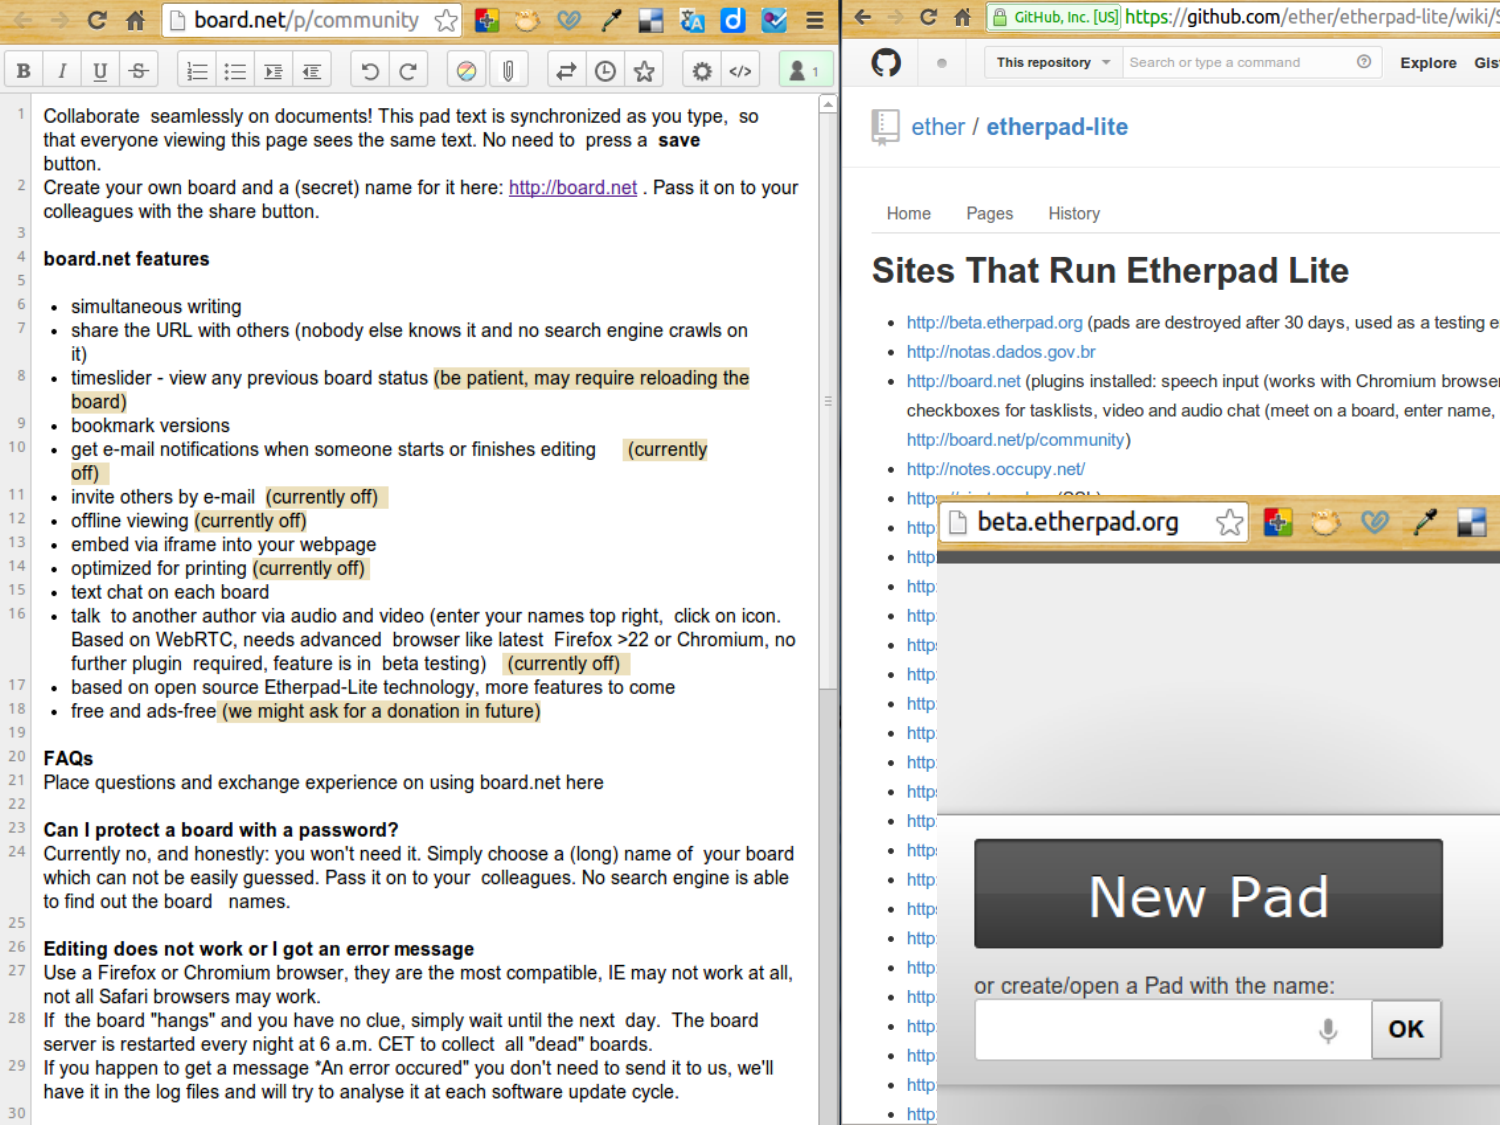

# Etherpad Lite
Collaboration on a Pattern Language for Service Systems
January 2014
70